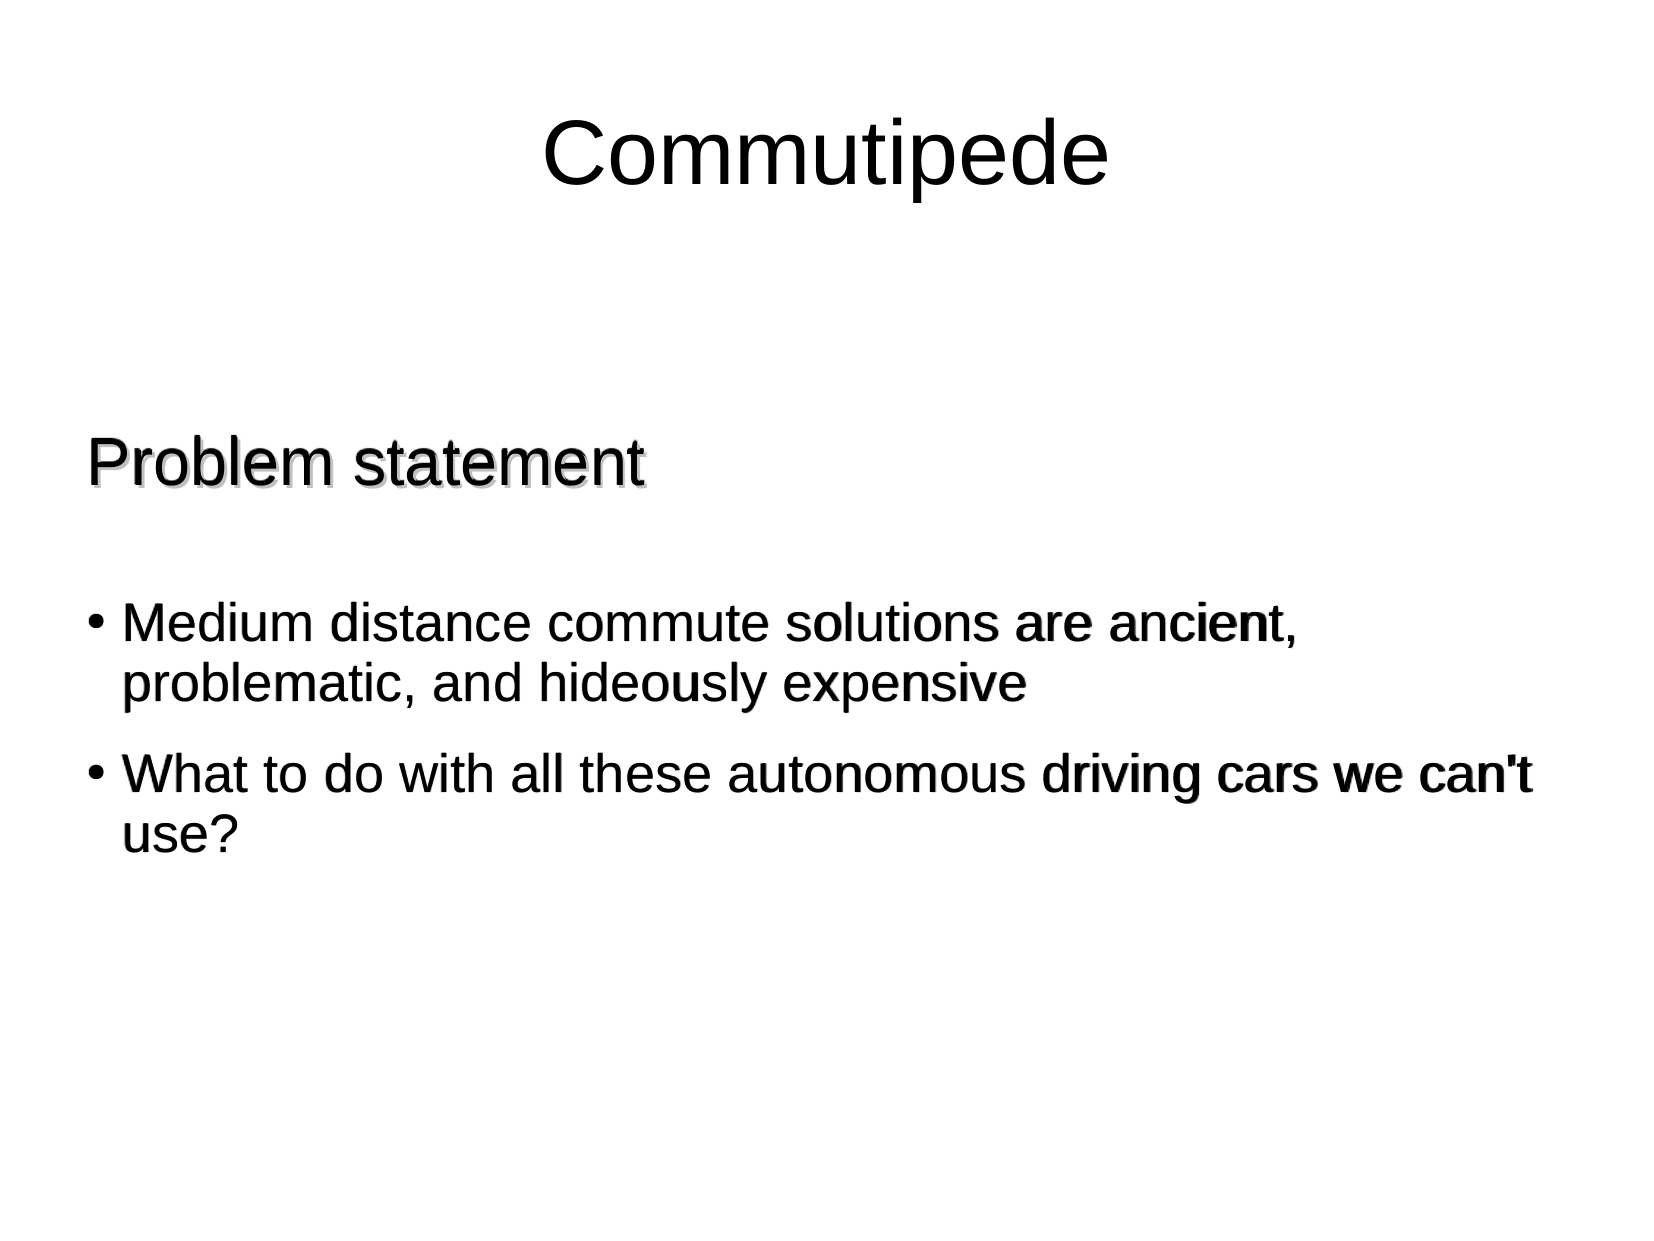

# Commutipede
Problem statement
Medium distance commute solutions are ancient, problematic, and hideously expensive
What to do with all these autonomous driving cars we can't use?